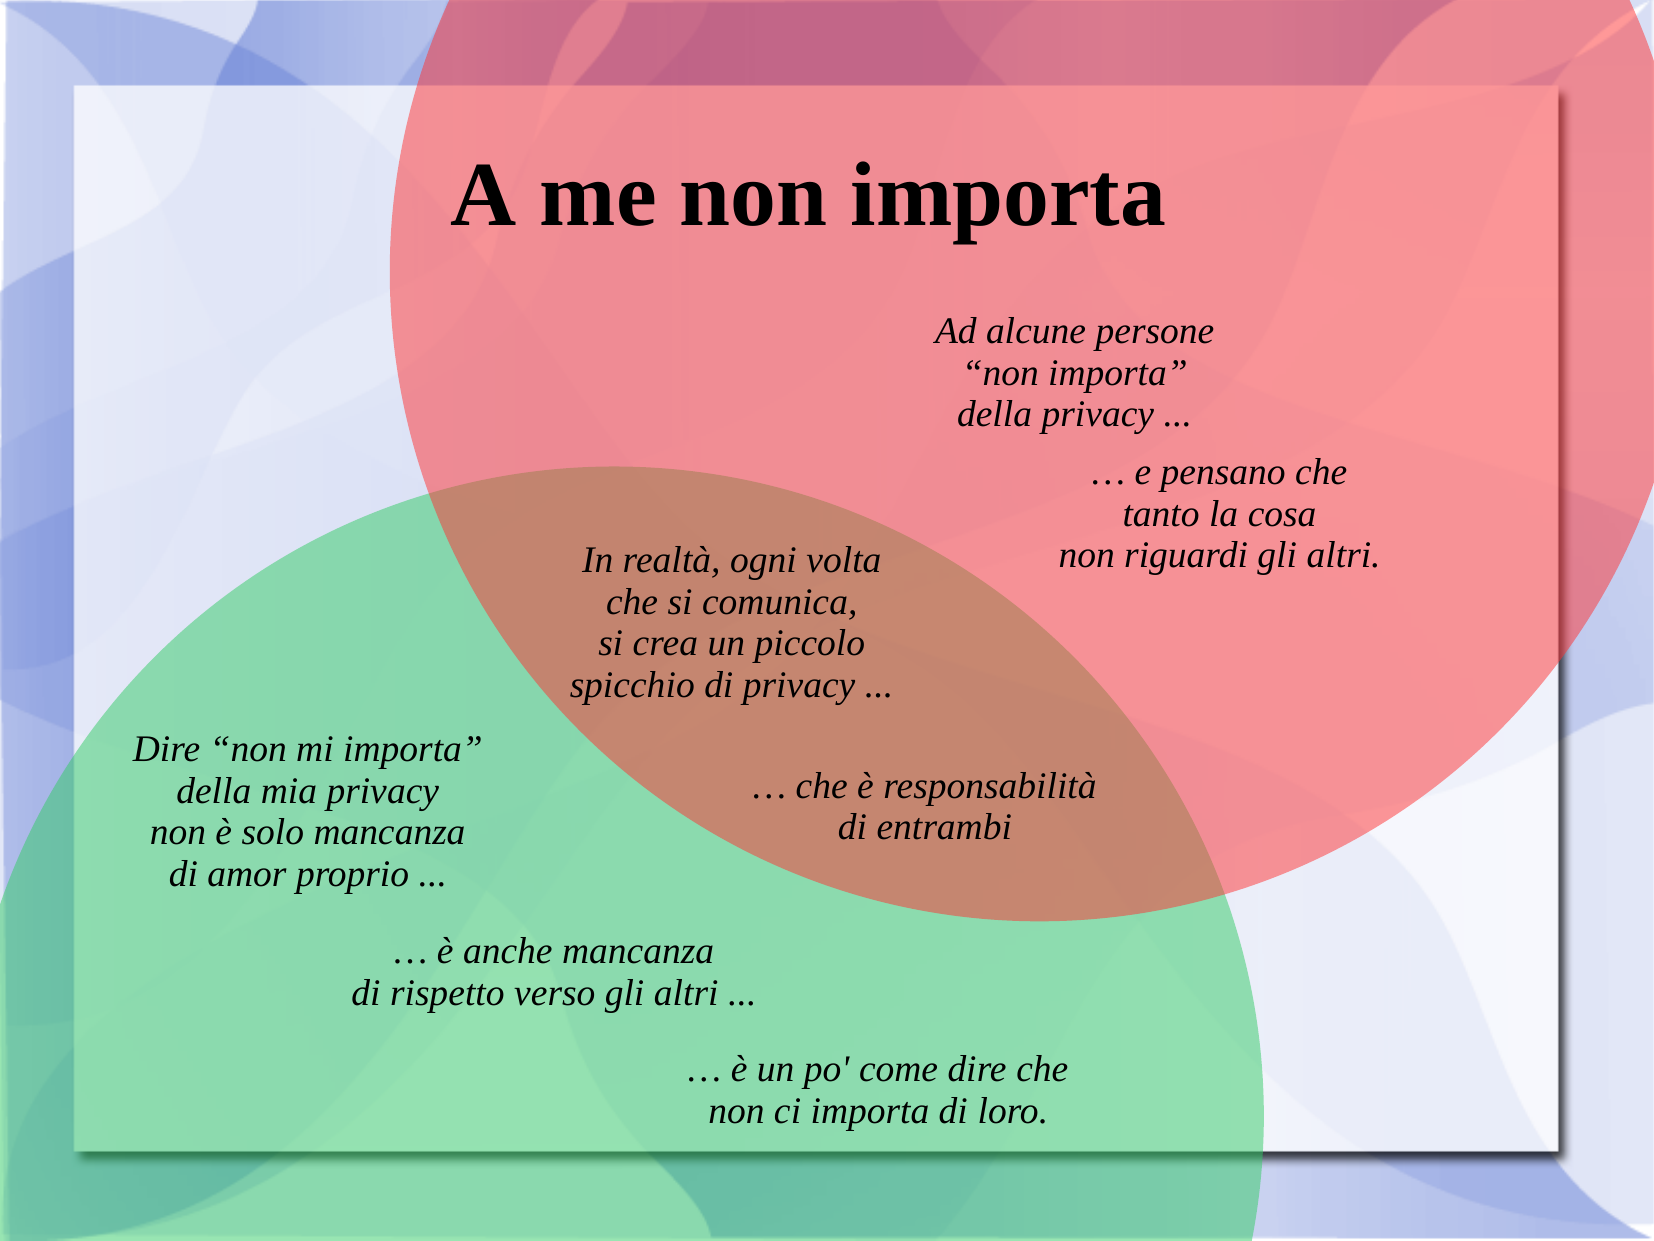

# A me non importa
Ad alcune persone
“non importa”
della privacy ...
… e pensano che
tanto la cosa
non riguardi gli altri.
In realtà, ogni volta
che si comunica,
si crea un piccolo
spicchio di privacy ...
Dire “non mi importa”
della mia privacy
non è solo mancanza
di amor proprio ...
… che è responsabilità
di entrambi
… è anche mancanza
di rispetto verso gli altri ...
… è un po' come dire che
non ci importa di loro.